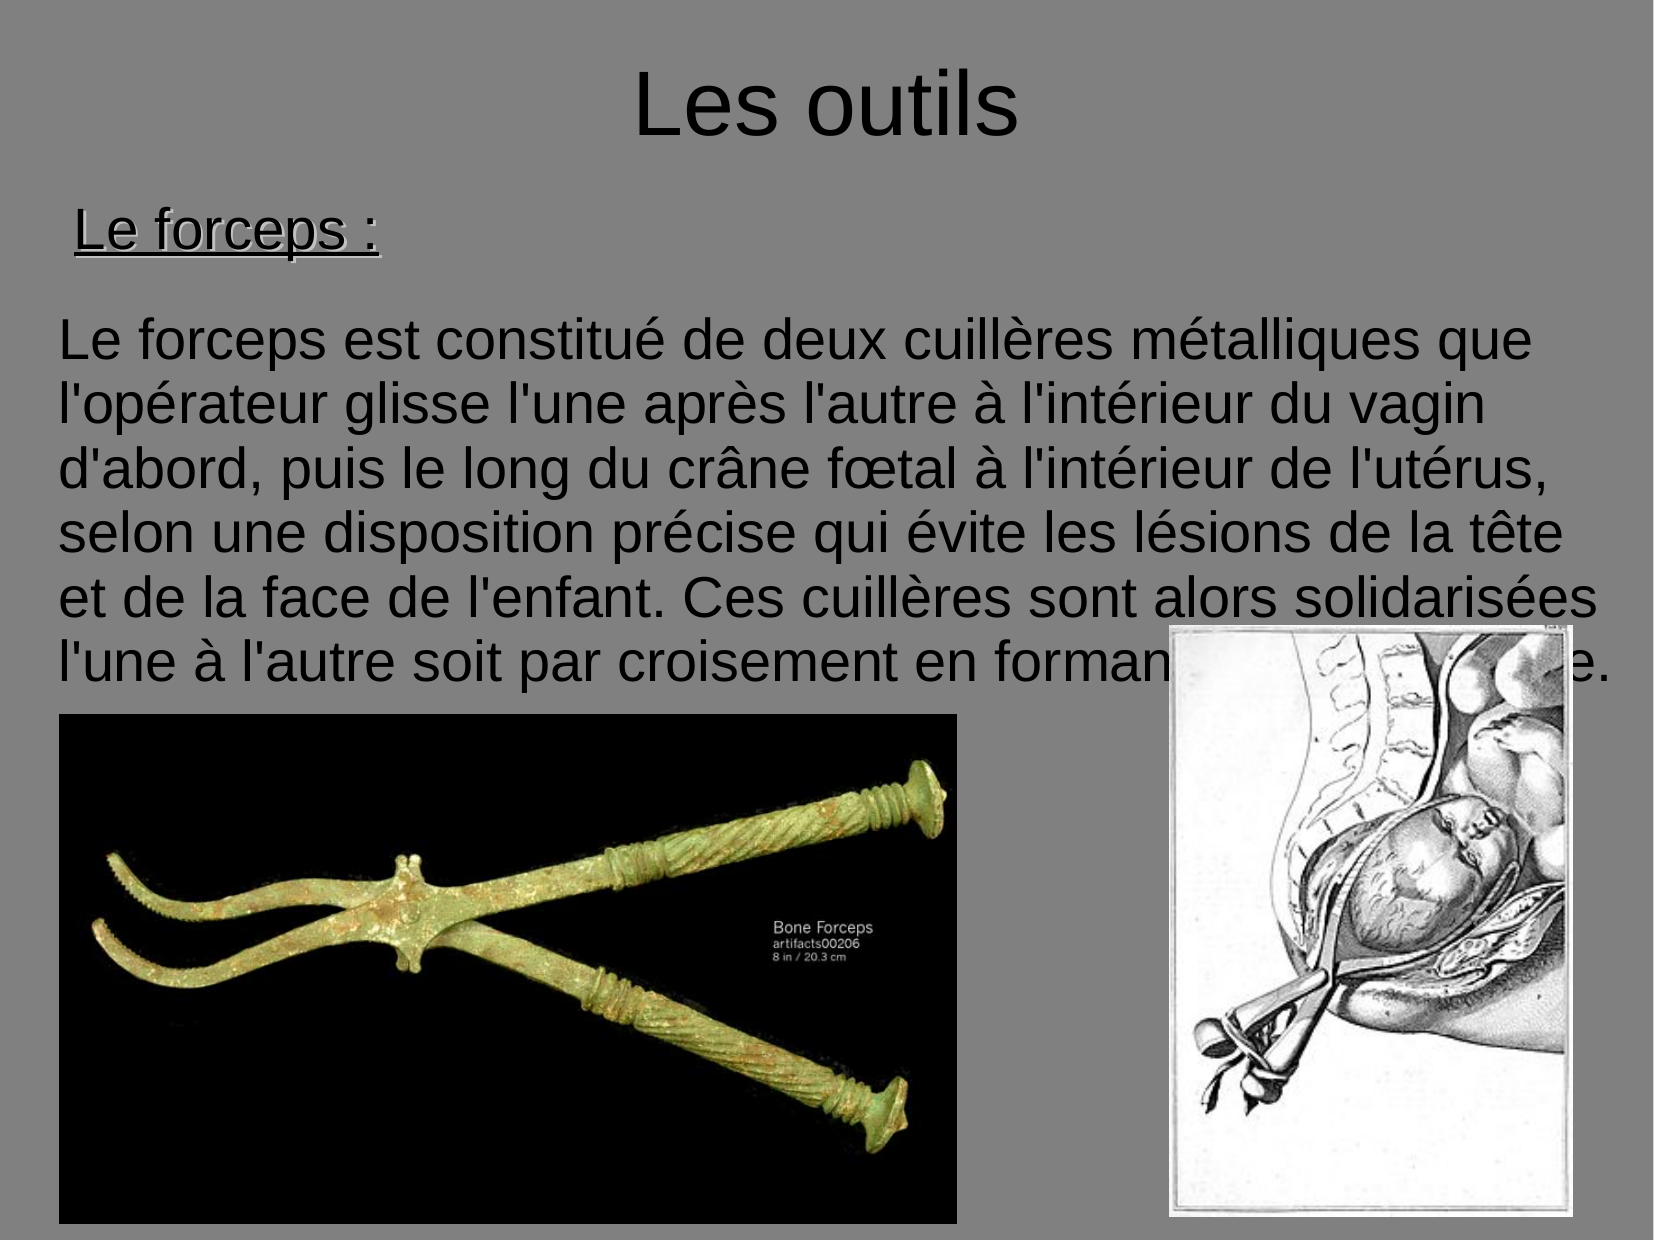

# Les outils
Le forceps :
Le forceps est constitué de deux cuillères métalliques que l'opérateur glisse l'une après l'autre à l'intérieur du vagin d'abord, puis le long du crâne fœtal à l'intérieur de l'utérus, selon une disposition précise qui évite les lésions de la tête et de la face de l'enfant. Ces cuillères sont alors solidarisées l'une à l'autre soit par croisement en formant alors une pince.